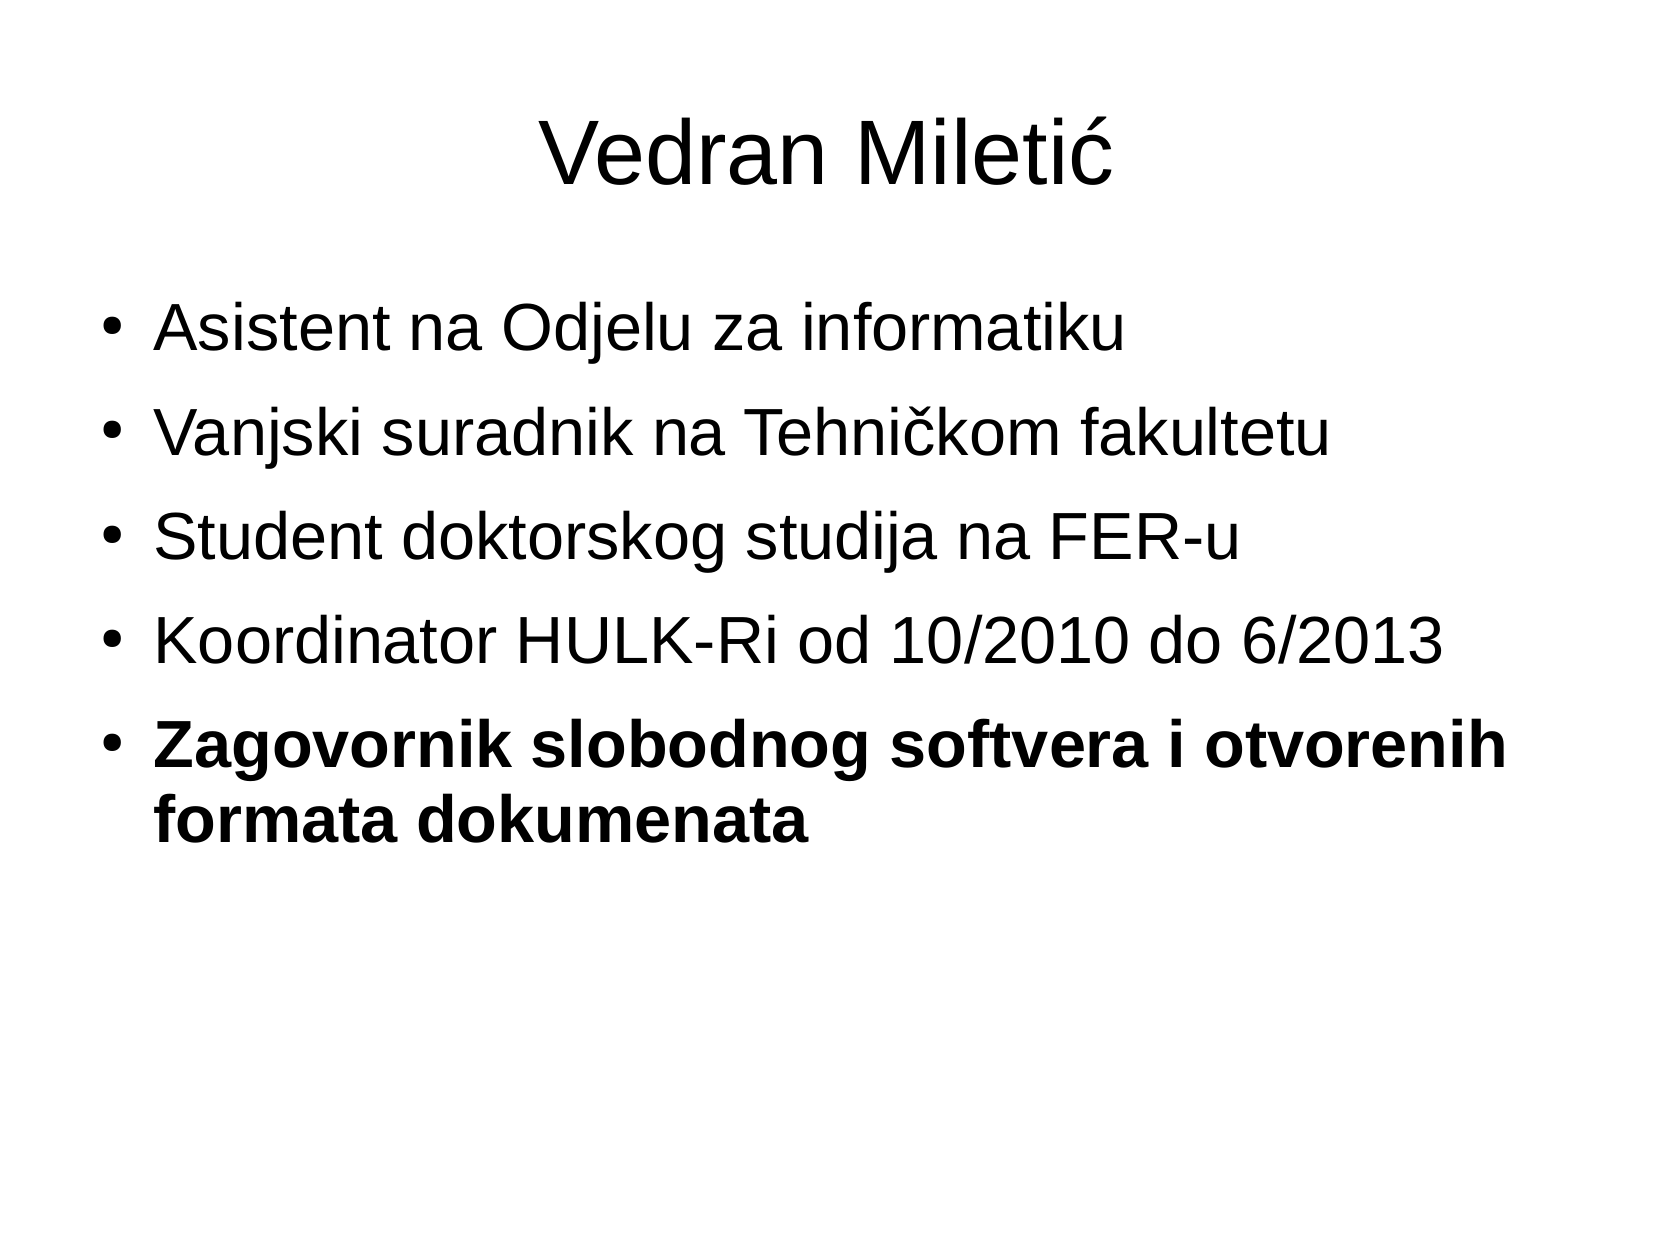

# Vedran Miletić
Asistent na Odjelu za informatiku
Vanjski suradnik na Tehničkom fakultetu
Student doktorskog studija na FER-u
Koordinator HULK-Ri od 10/2010 do 6/2013
Zagovornik slobodnog softvera i otvorenih formata dokumenata